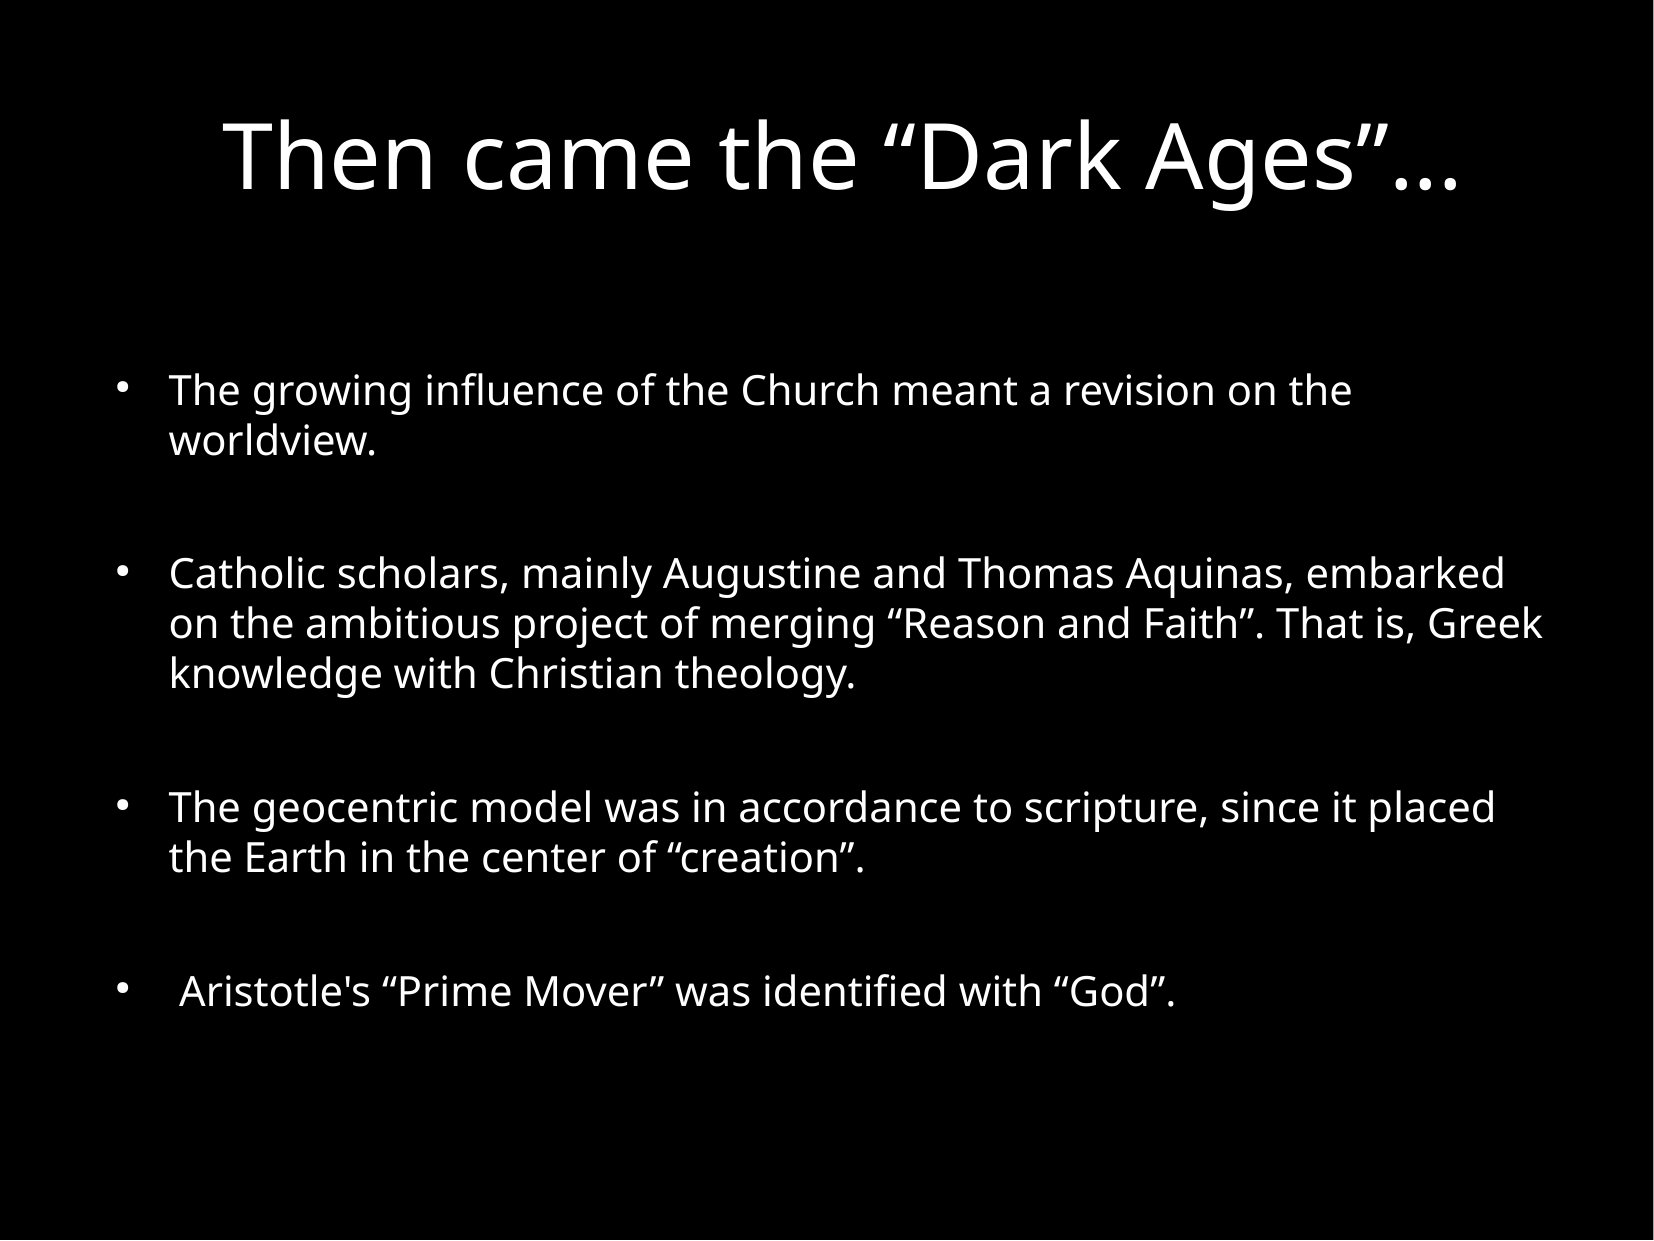

# Then came the “Dark Ages”...
The growing influence of the Church meant a revision on the worldview.
Catholic scholars, mainly Augustine and Thomas Aquinas, embarked on the ambitious project of merging “Reason and Faith”. That is, Greek knowledge with Christian theology.
The geocentric model was in accordance to scripture, since it placed the Earth in the center of “creation”.
 Aristotle's “Prime Mover” was identified with “God”.